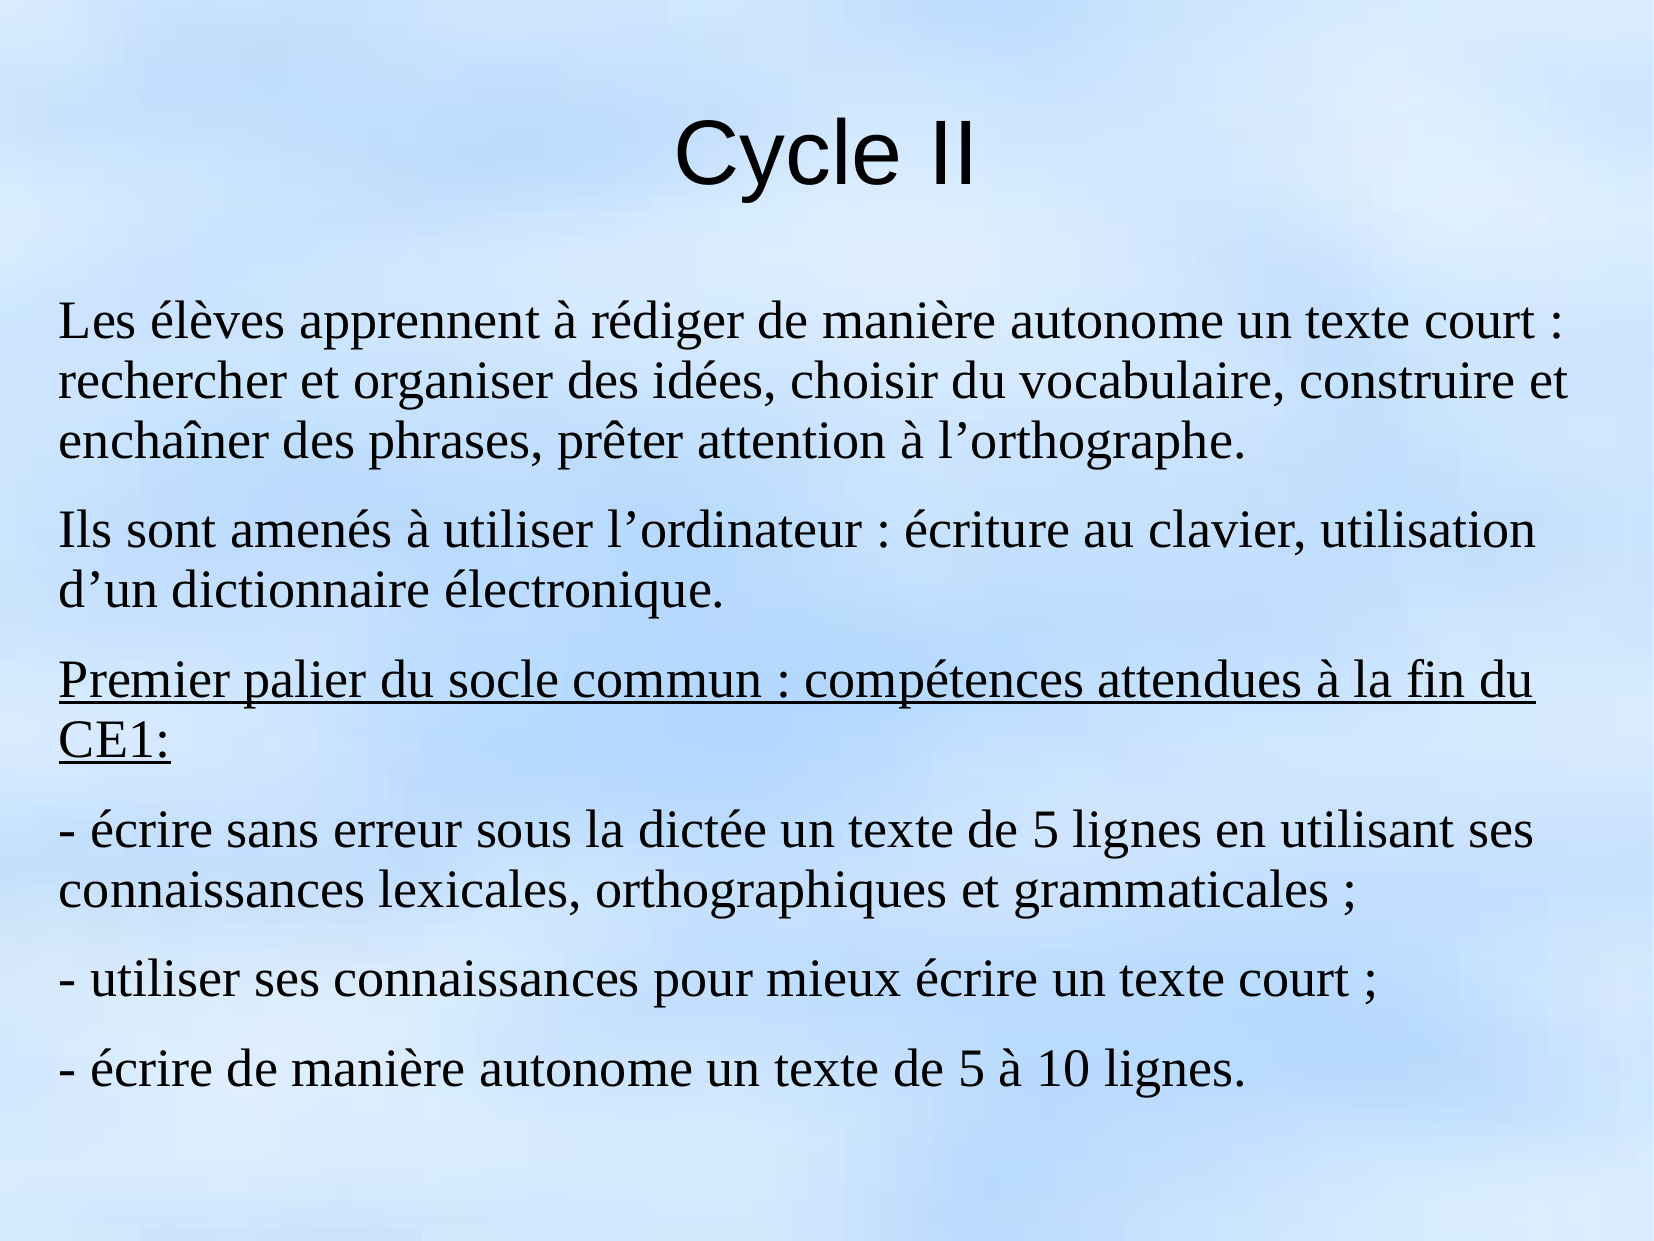

# Cycle II
Les élèves apprennent à rédiger de manière autonome un texte court : rechercher et organiser des idées, choisir du vocabulaire, construire et enchaîner des phrases, prêter attention à l’orthographe.
Ils sont amenés à utiliser l’ordinateur : écriture au clavier, utilisation d’un dictionnaire électronique.
Premier palier du socle commun : compétences attendues à la fin du CE1:
- écrire sans erreur sous la dictée un texte de 5 lignes en utilisant ses connaissances lexicales, orthographiques et grammaticales ;
- utiliser ses connaissances pour mieux écrire un texte court ;
- écrire de manière autonome un texte de 5 à 10 lignes.